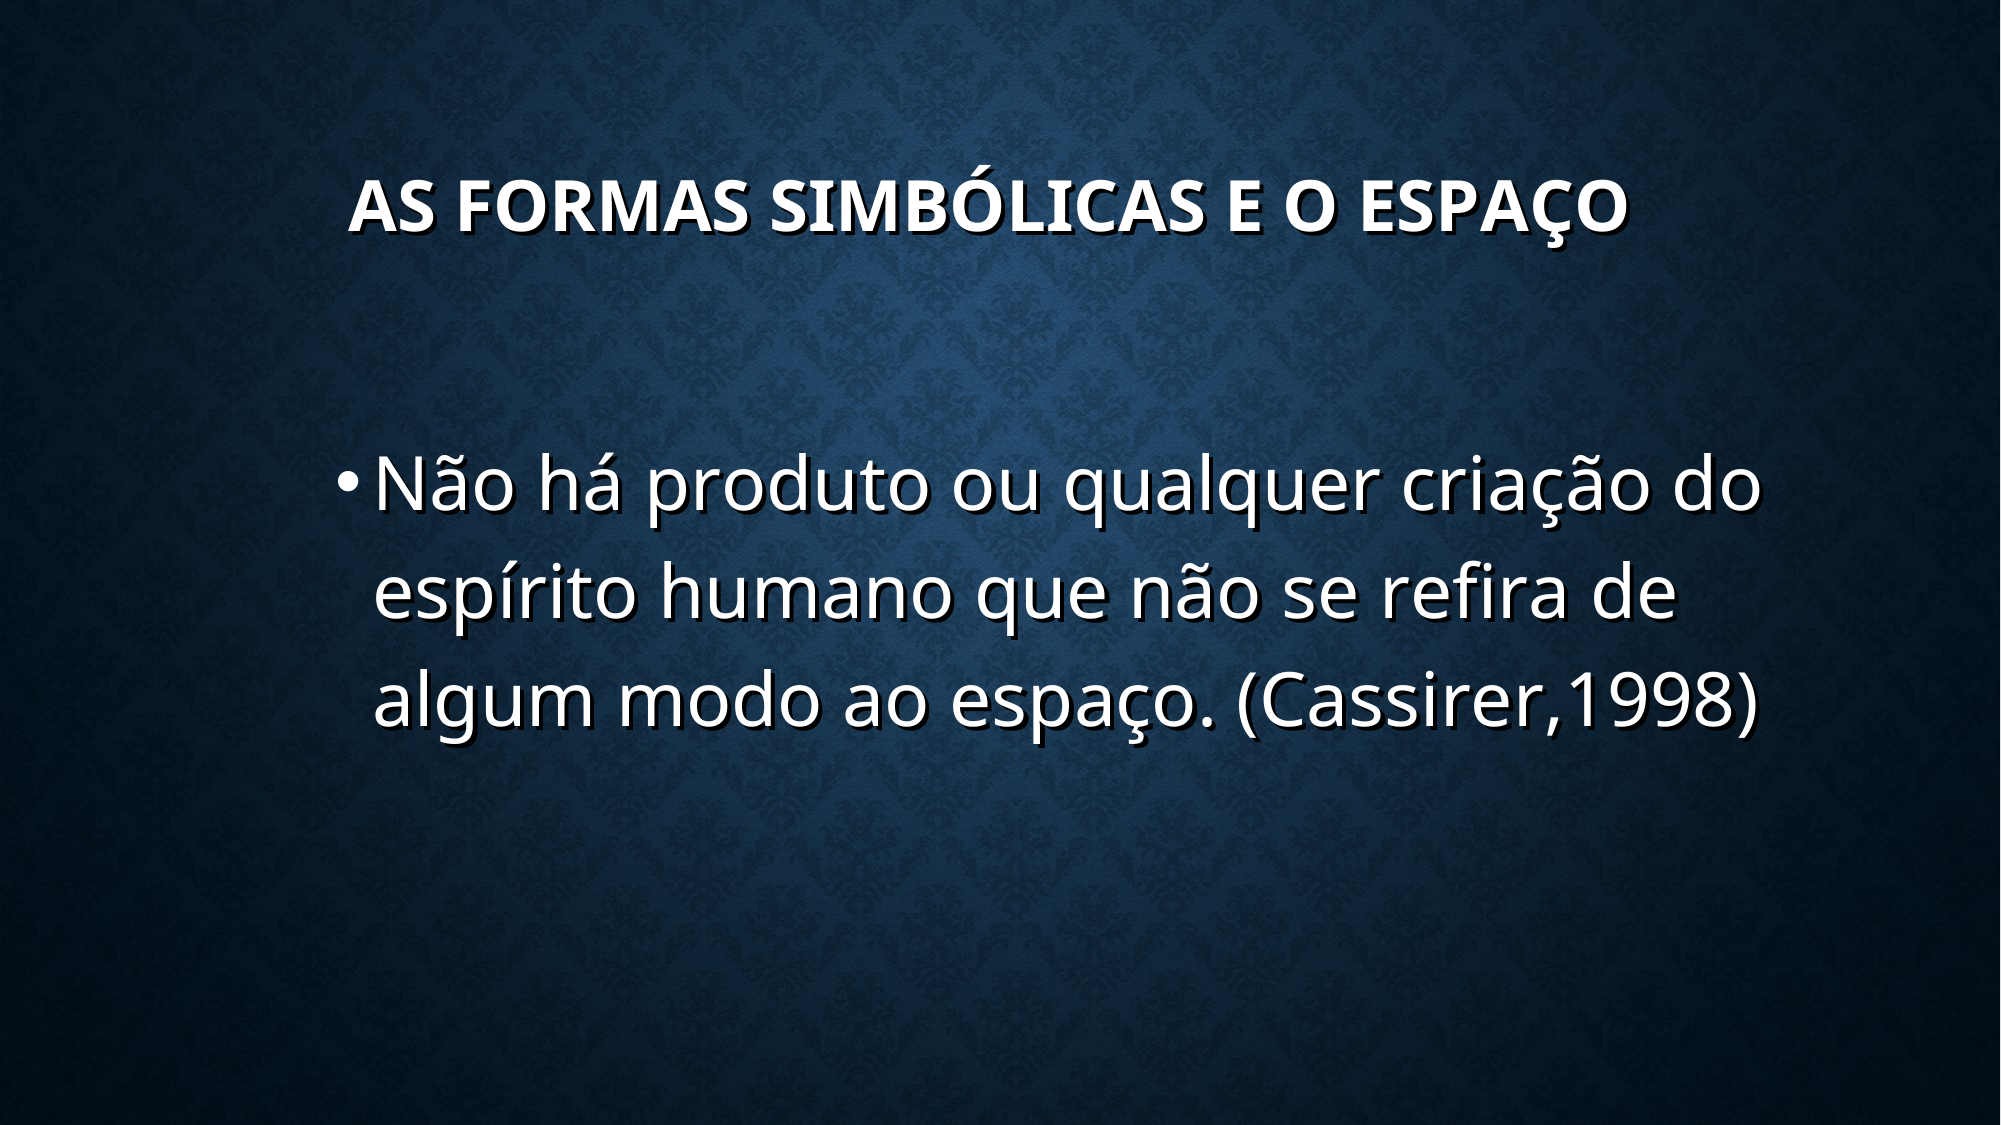

# AS FORMAS SIMBÓLICAS E O ESPAÇO
Não há produto ou qualquer criação do espírito humano que não se refira de algum modo ao espaço. (Cassirer,1998)